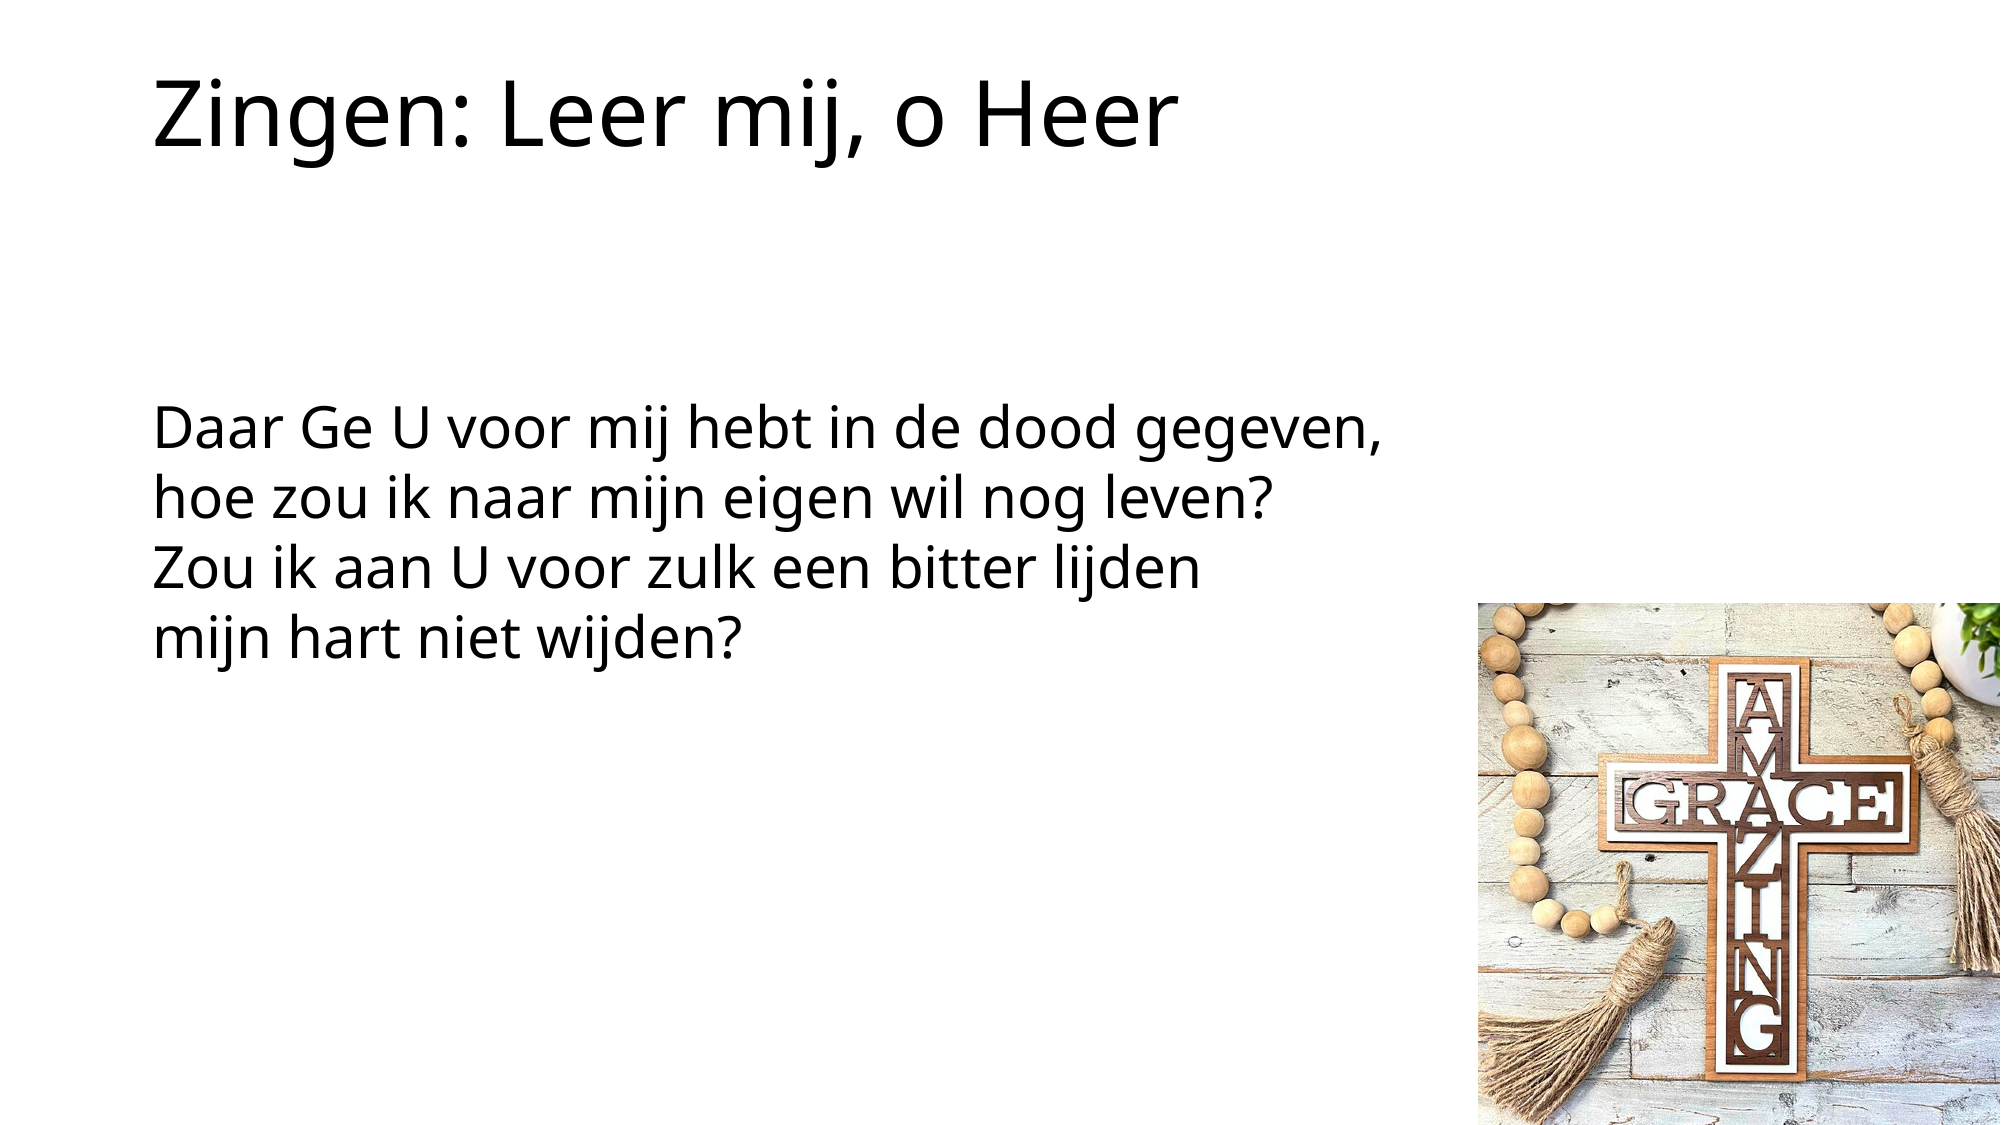

# Zingen: Leer mij, o Heer
Daar Ge U voor mij hebt in de dood gegeven,
hoe zou ik naar mijn eigen wil nog leven?
Zou ik aan U voor zulk een bitter lijden
mijn hart niet wijden?